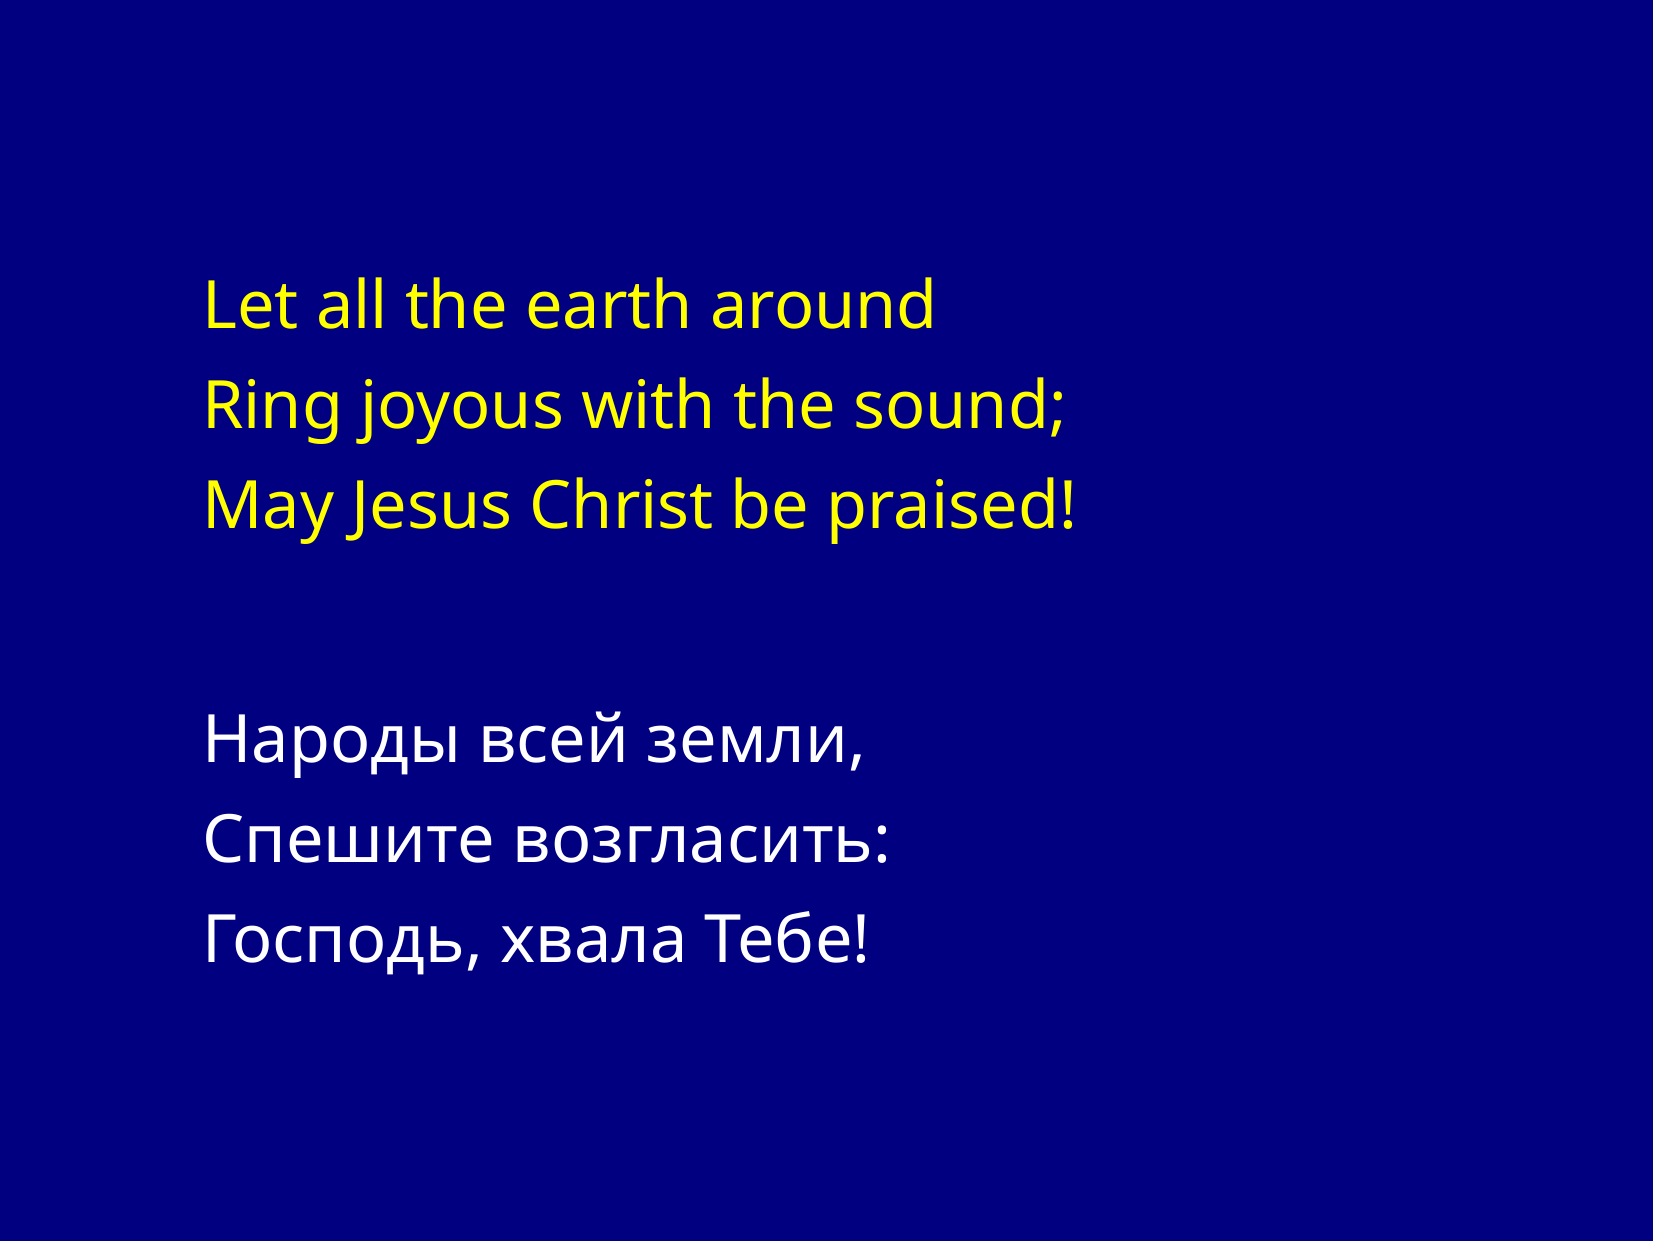

Let all the earth around
	Ring joyous with the sound;
	May Jesus Christ be praised!
	Народы всей земли,
	Спешите возгласить:
	Господь, хвала Тебе!